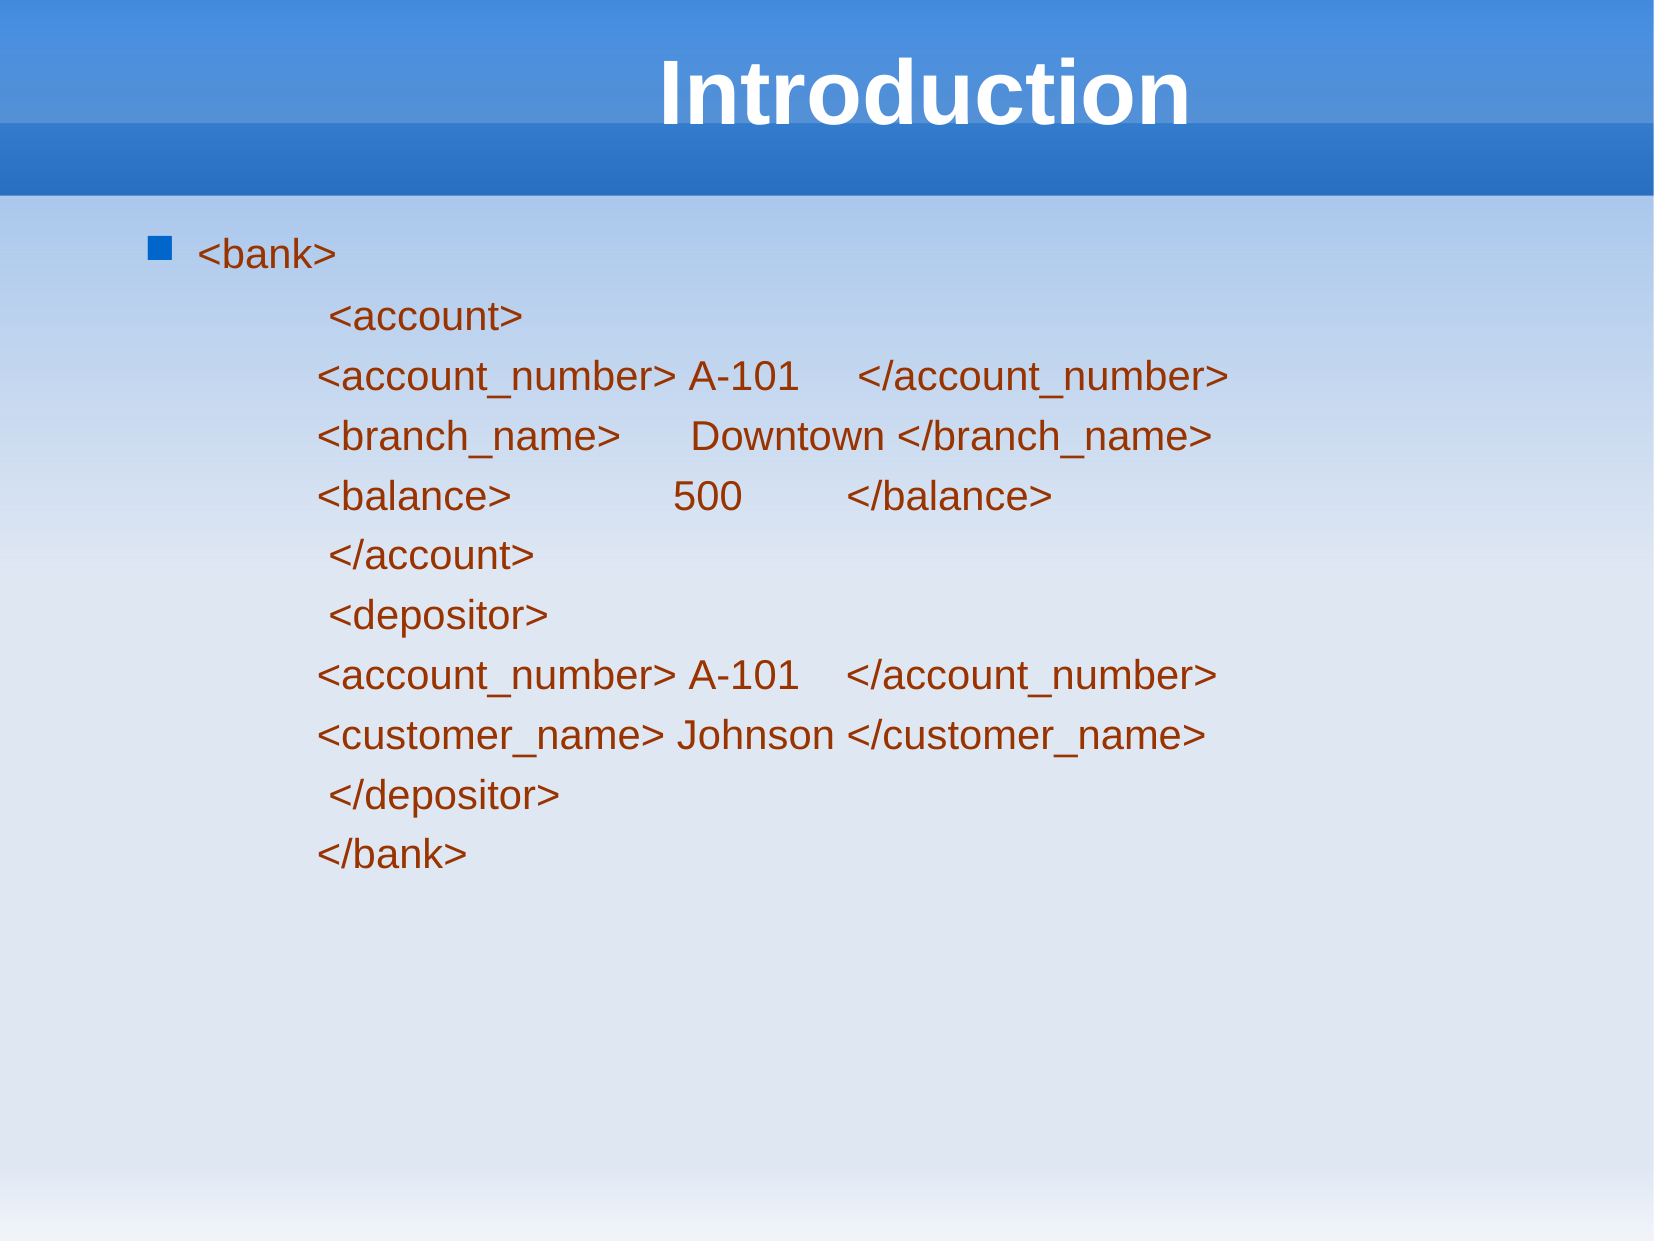

Introduction
<bank>
 <account>
 <account_number> A-101 </account_number>
 <branch_name> Downtown </branch_name>
 <balance> 500 </balance>
 </account>
 <depositor>
 <account_number> A-101 </account_number>
 <customer_name> Johnson </customer_name>
 </depositor>
 </bank>